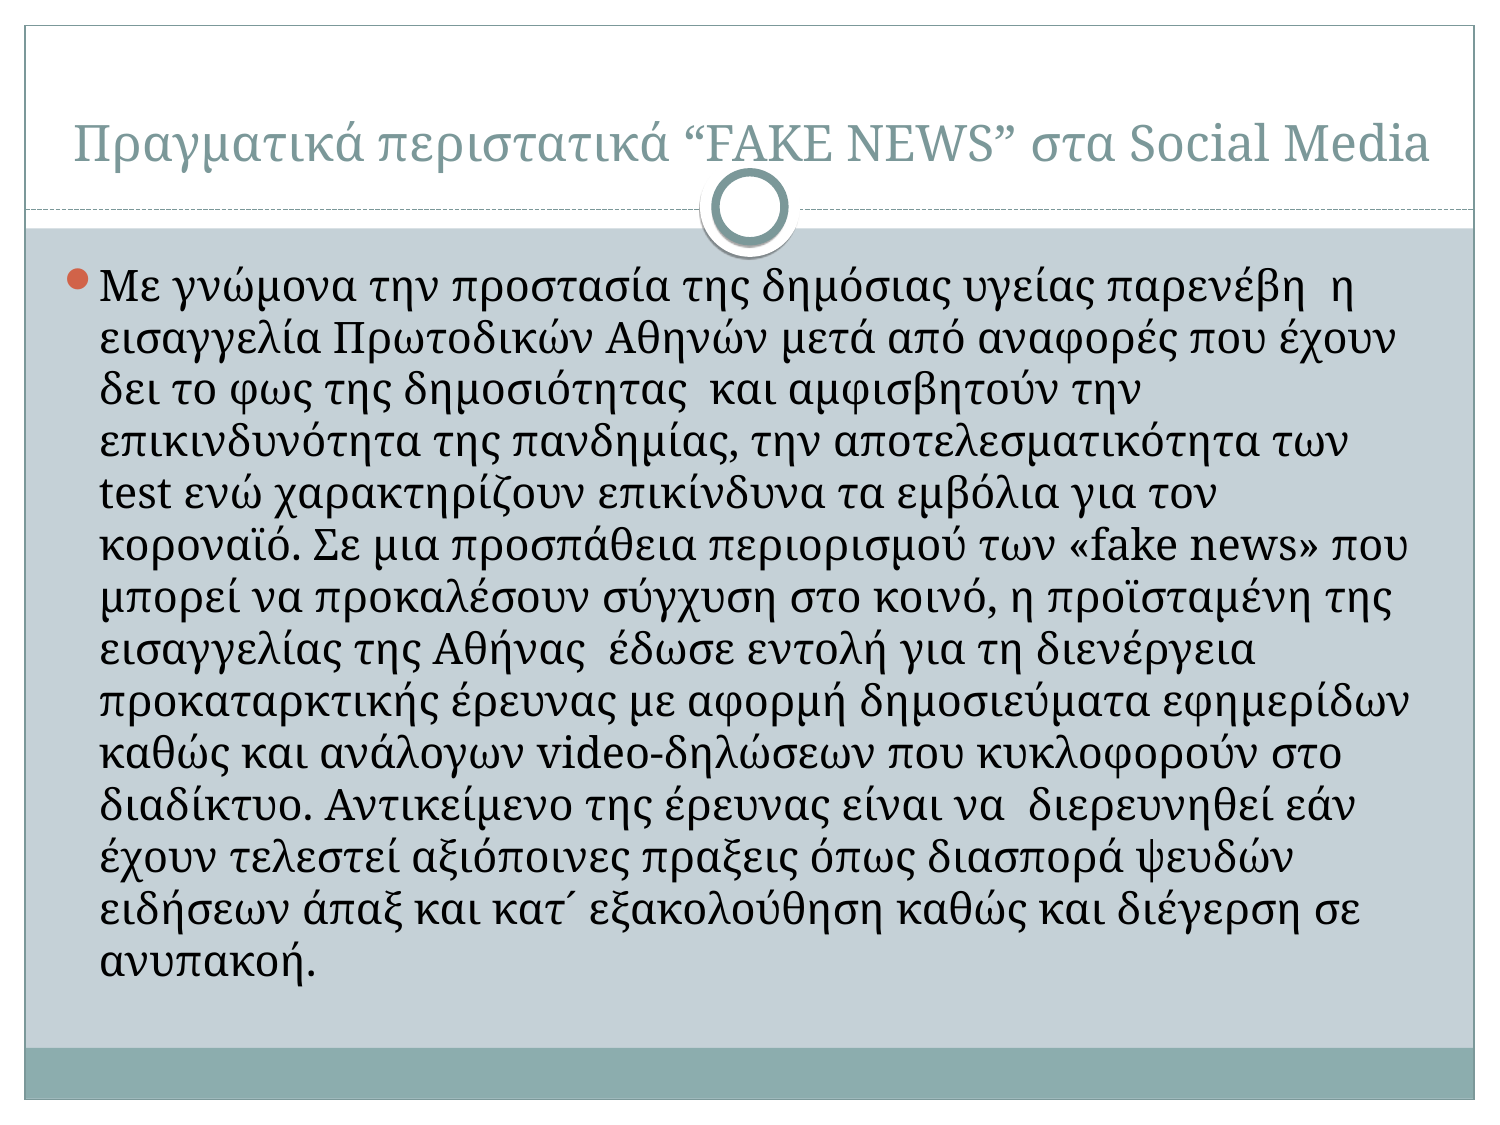

# Πραγματικά περιστατικά “FAKE NEWS” στα Social Media
Με γνώμονα την προστασία της δημόσιας υγείας παρενέβη  η εισαγγελία Πρωτοδικών Αθηνών μετά από αναφορές που έχουν δει το φως της δημοσιότητας  και αμφισβητούν την επικινδυνότητα της πανδημίας, την αποτελεσματικότητα των test ενώ χαρακτηρίζουν επικίνδυνα τα εμβόλια για τον κοροναϊό. Σε μια προσπάθεια περιορισμού των «fake news» που μπορεί να προκαλέσουν σύγχυση στο κοινό, η προϊσταμένη της εισαγγελίας της Αθήνας  έδωσε εντολή για τη διενέργεια προκαταρκτικής έρευνας με αφορμή δημοσιεύματα εφημερίδων καθώς και ανάλογων video-δηλώσεων που κυκλοφορούν στο διαδίκτυο. Αντικείμενο της έρευνας είναι να  διερευνηθεί εάν έχουν τελεστεί αξιόποινες πραξεις όπως διασπορά ψευδών ειδήσεων άπαξ και κατ´ εξακολούθηση καθώς και διέγερση σε ανυπακοή.